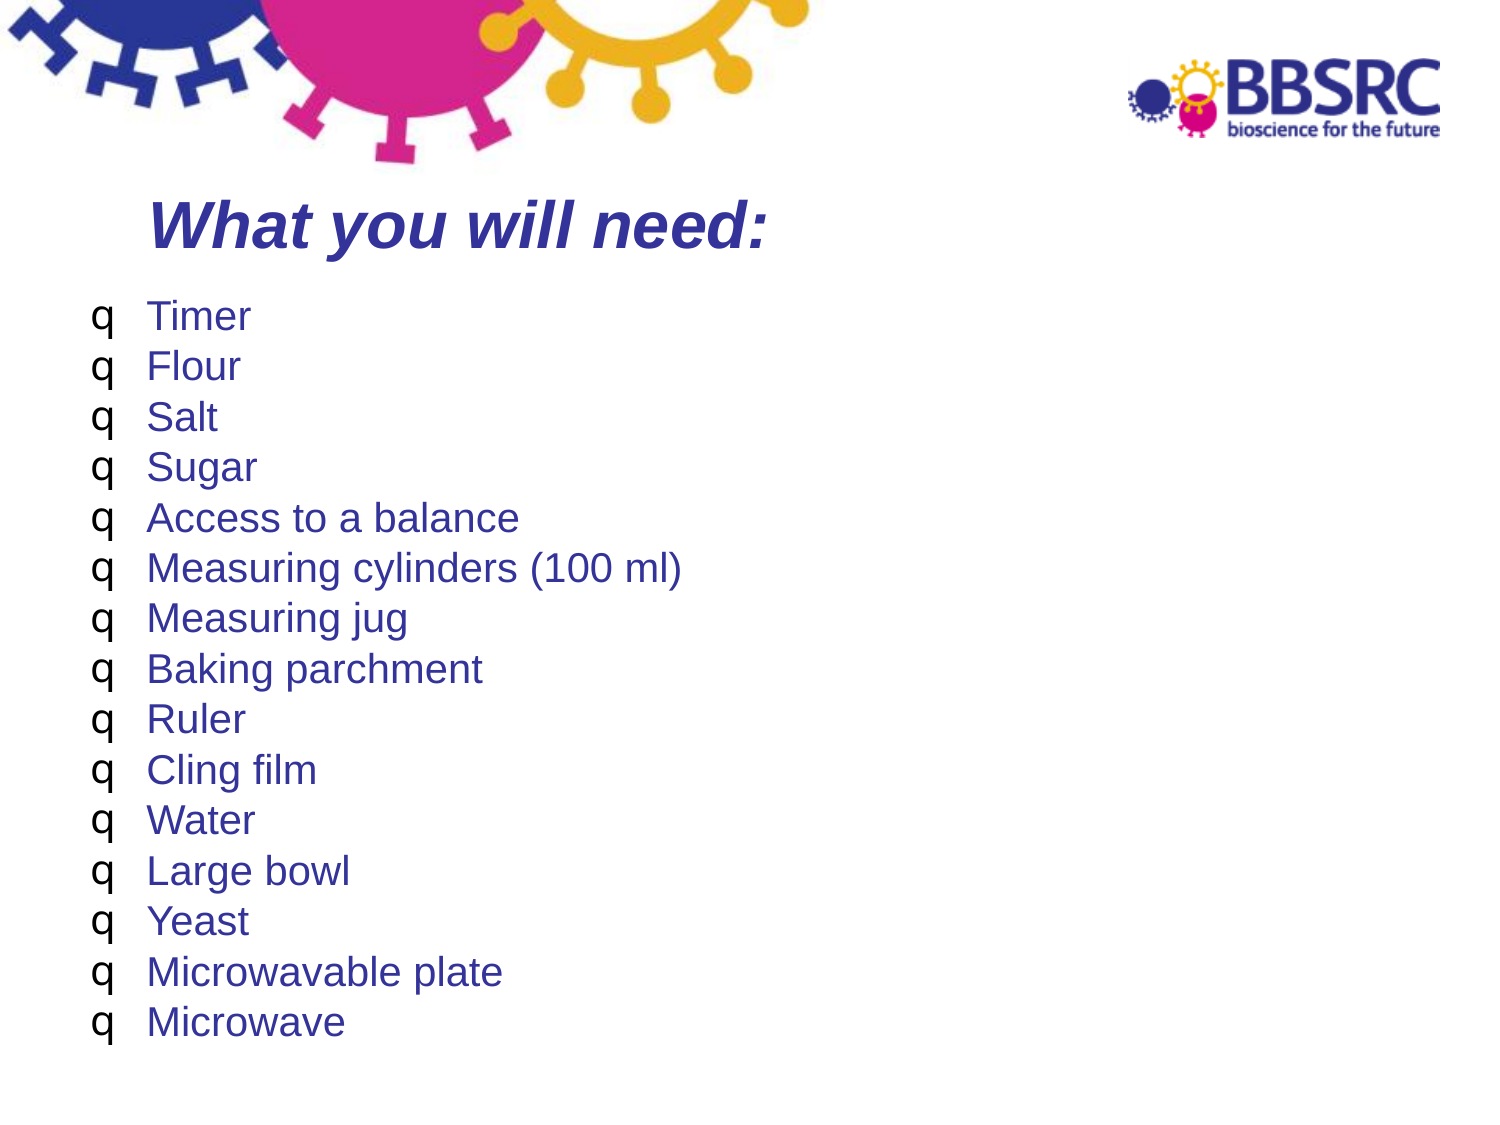

# What you will need:
Timer
Flour
Salt
Sugar
Access to a balance
Measuring cylinders (100 ml)
Measuring jug
Baking parchment
Ruler
Cling film
Water
Large bowl
Yeast
Microwavable plate
Microwave